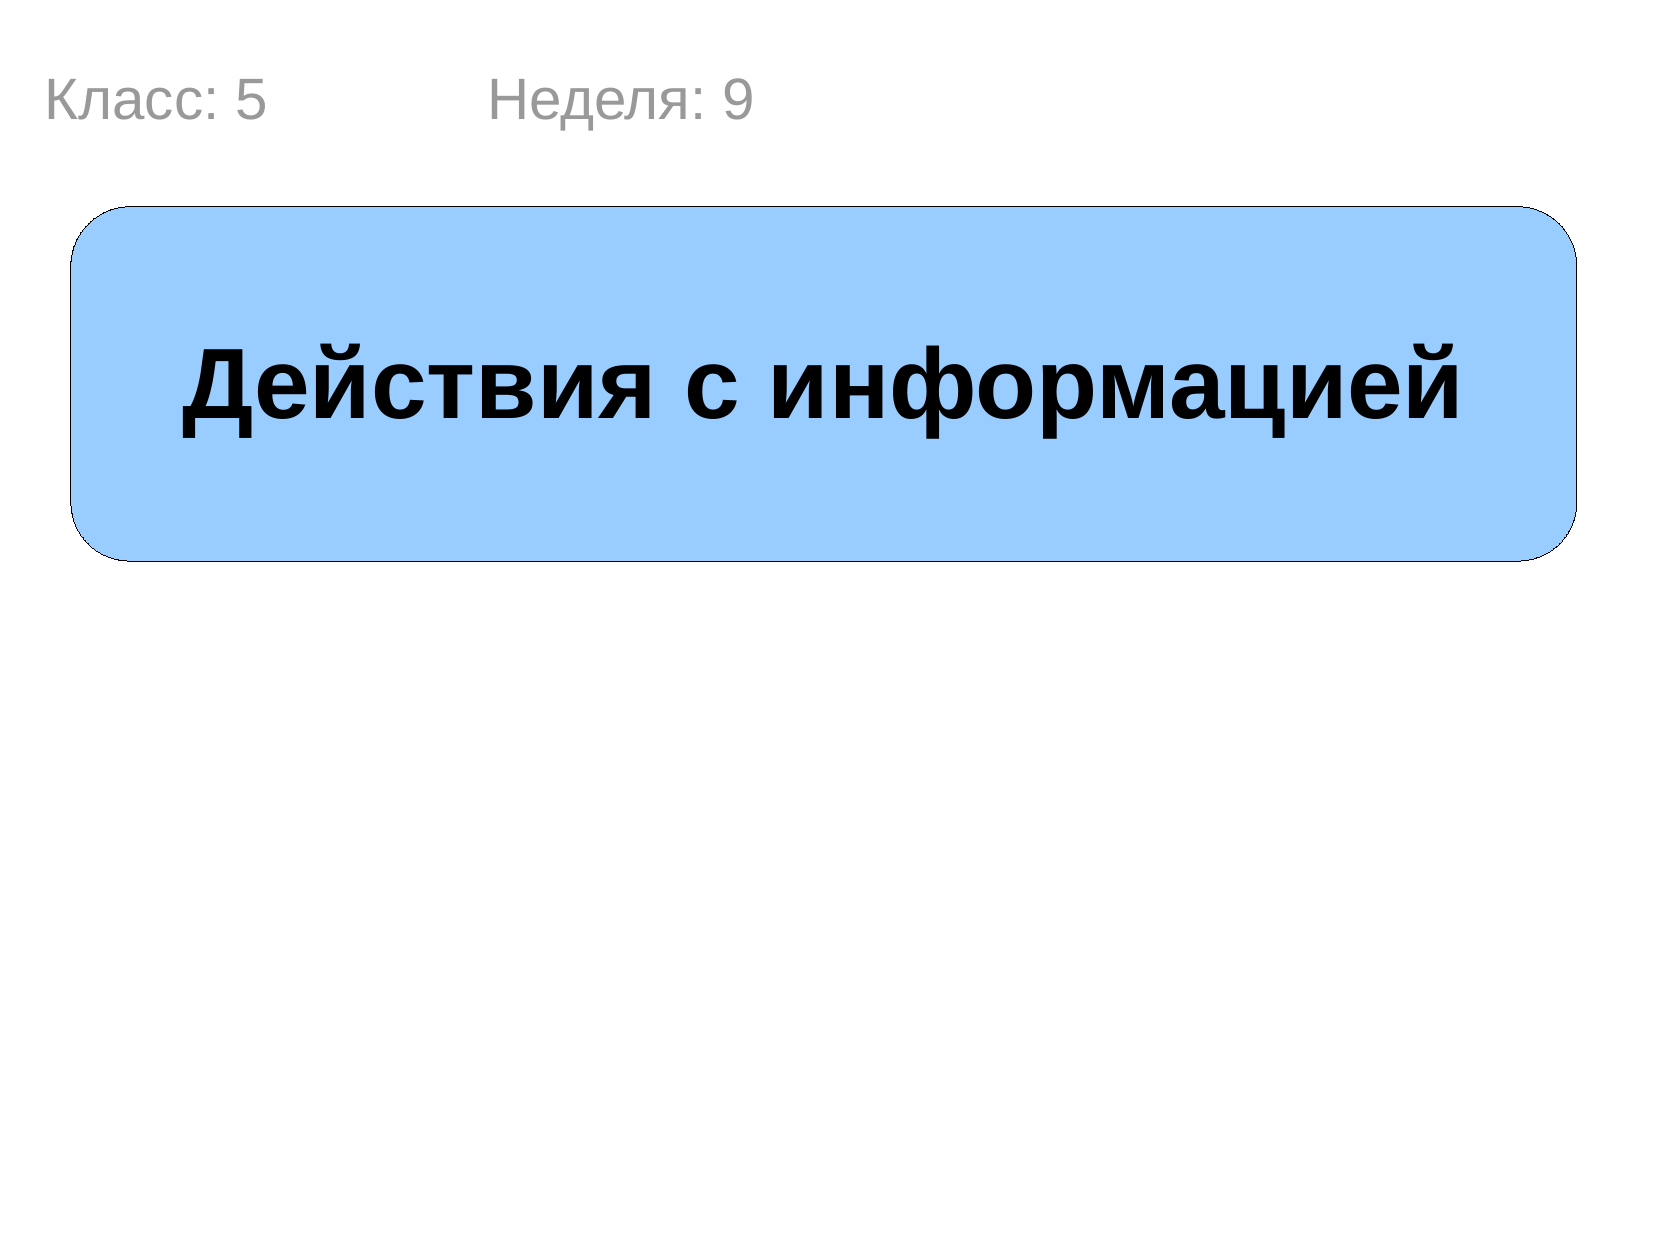

Класс: 5			Неделя: 9
Действия с информацией